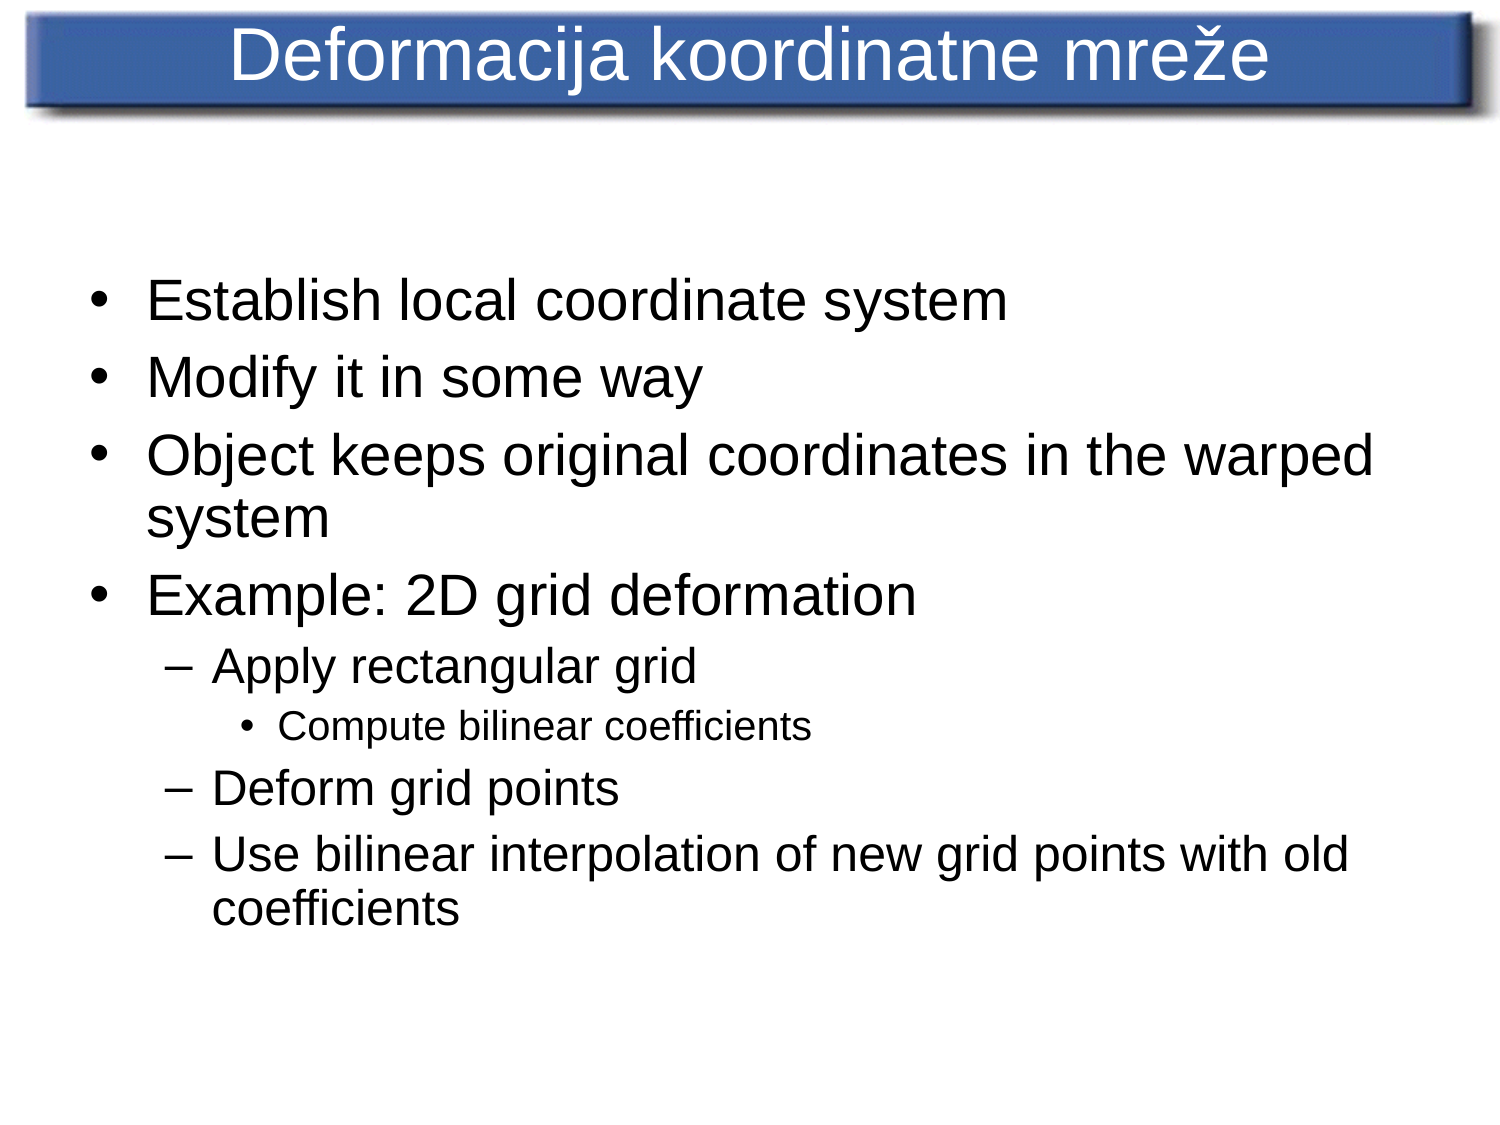

# Deformacija koordinatne mreže
Establish local coordinate system
Modify it in some way
Object keeps original coordinates in the warped system
Example: 2D grid deformation
Apply rectangular grid
Compute bilinear coefficients
Deform grid points
Use bilinear interpolation of new grid points with old coefficients